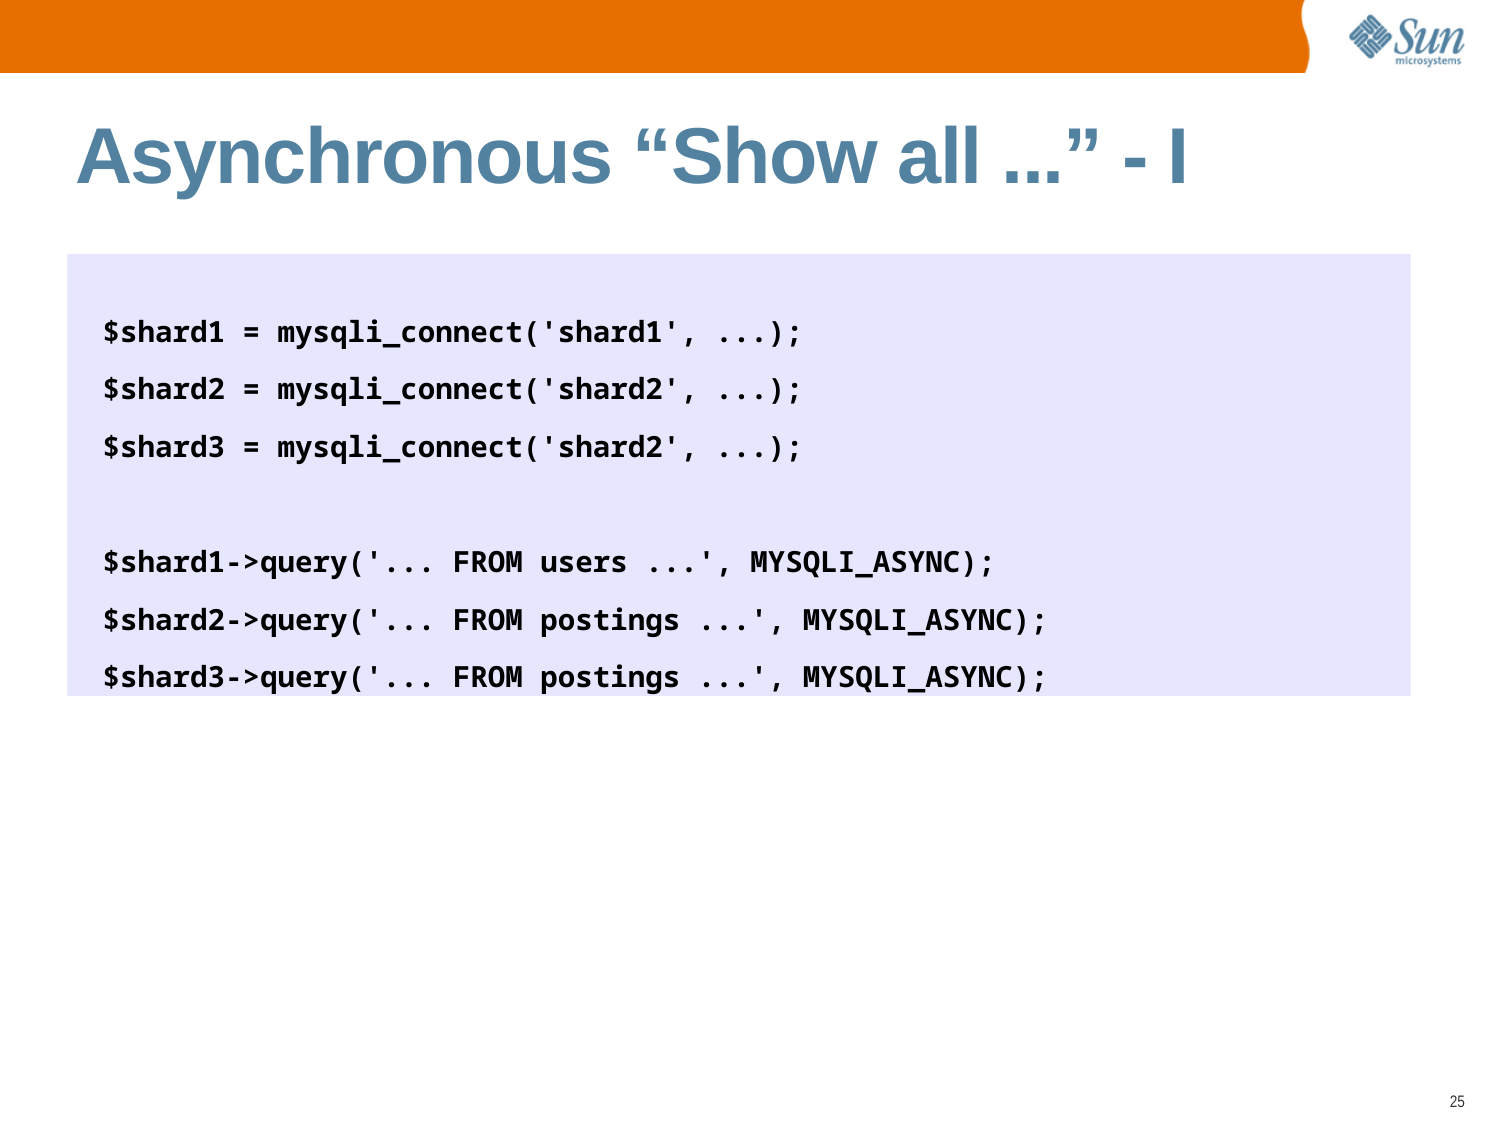

# Asynchronous “Show all ...” - I
$shard1 = mysqli_connect('shard1', ...);
$shard2 = mysqli_connect('shard2', ...);
$shard3 = mysqli_connect('shard2', ...);
$shard1->query('... FROM users ...', MYSQLI_ASYNC);
$shard2->query('... FROM postings ...', MYSQLI_ASYNC);
$shard3->query('... FROM postings ...', MYSQLI_ASYNC);